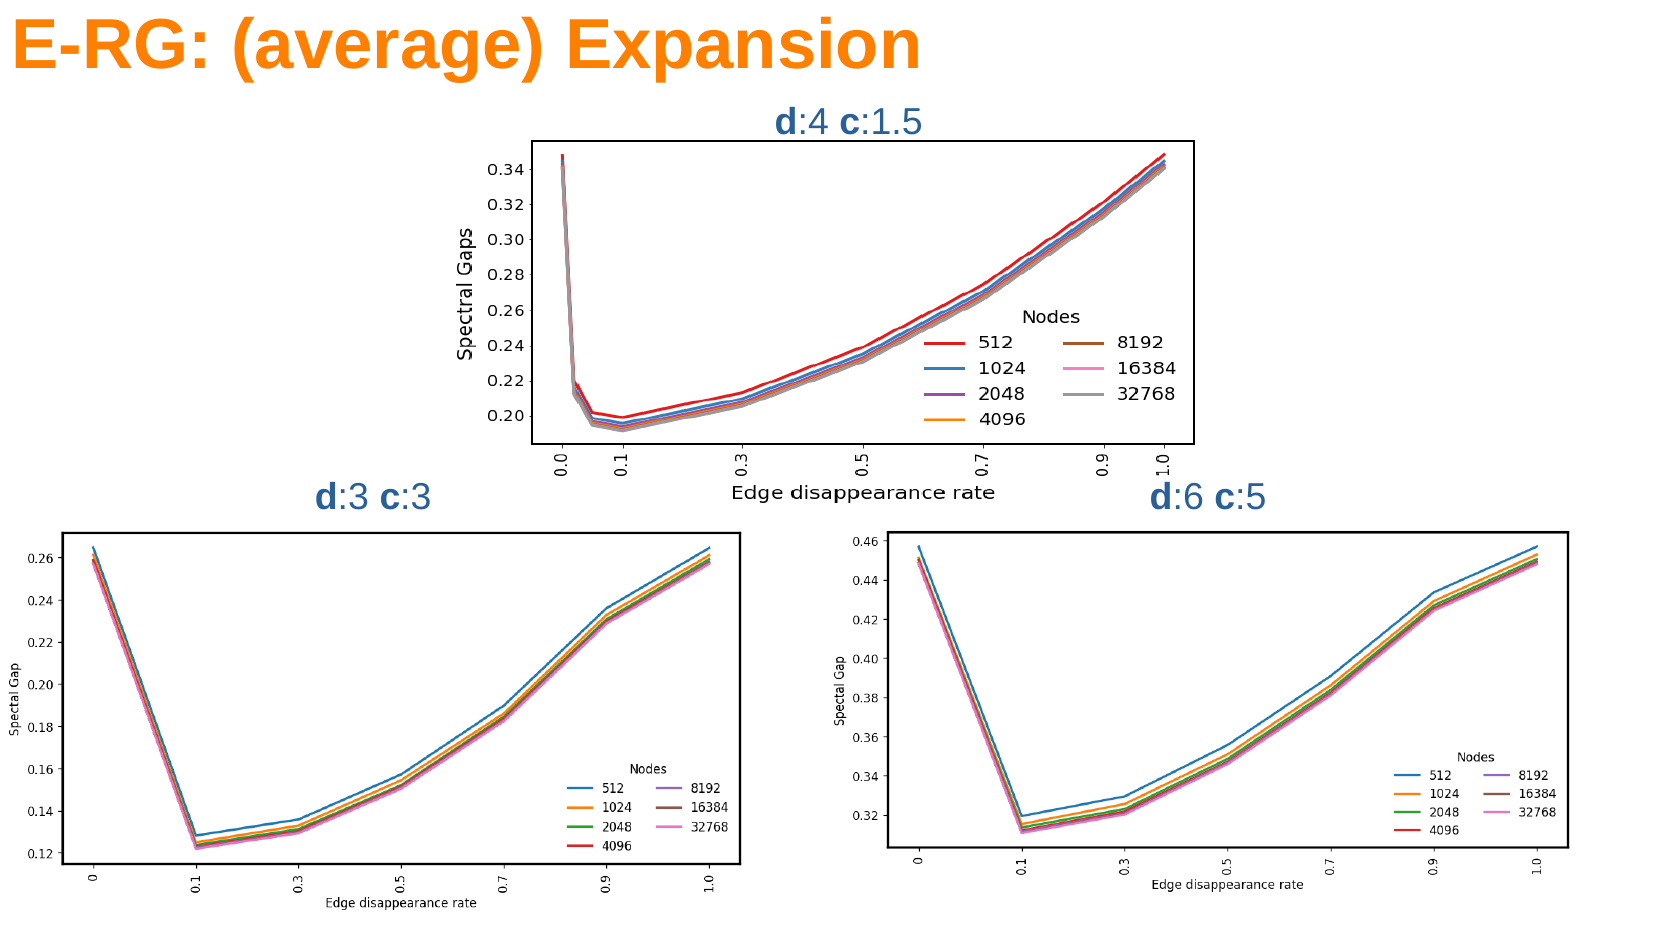

# E-RG: (average) Expansion
d:4 c:1.5
d:3 c:3
d:6 c:5